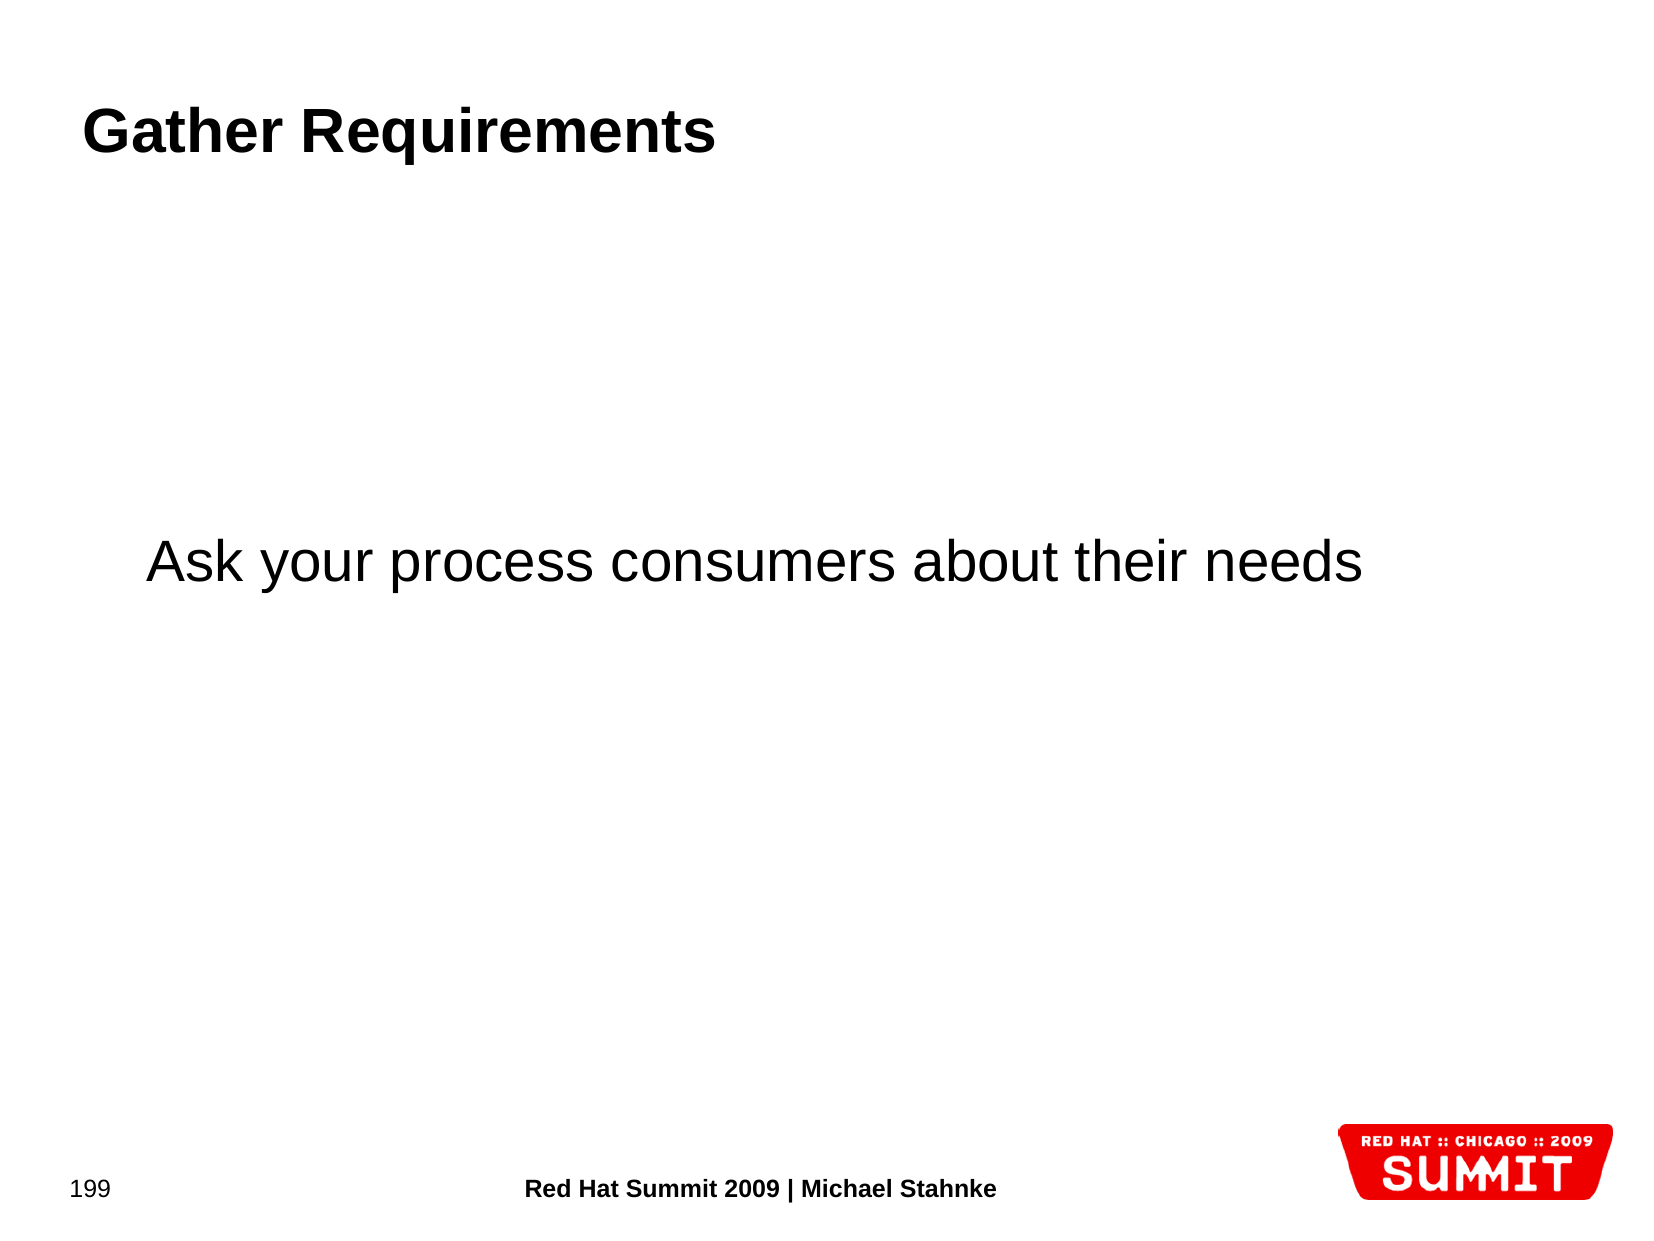

# Gather Requirements
Ask your process consumers about their needs